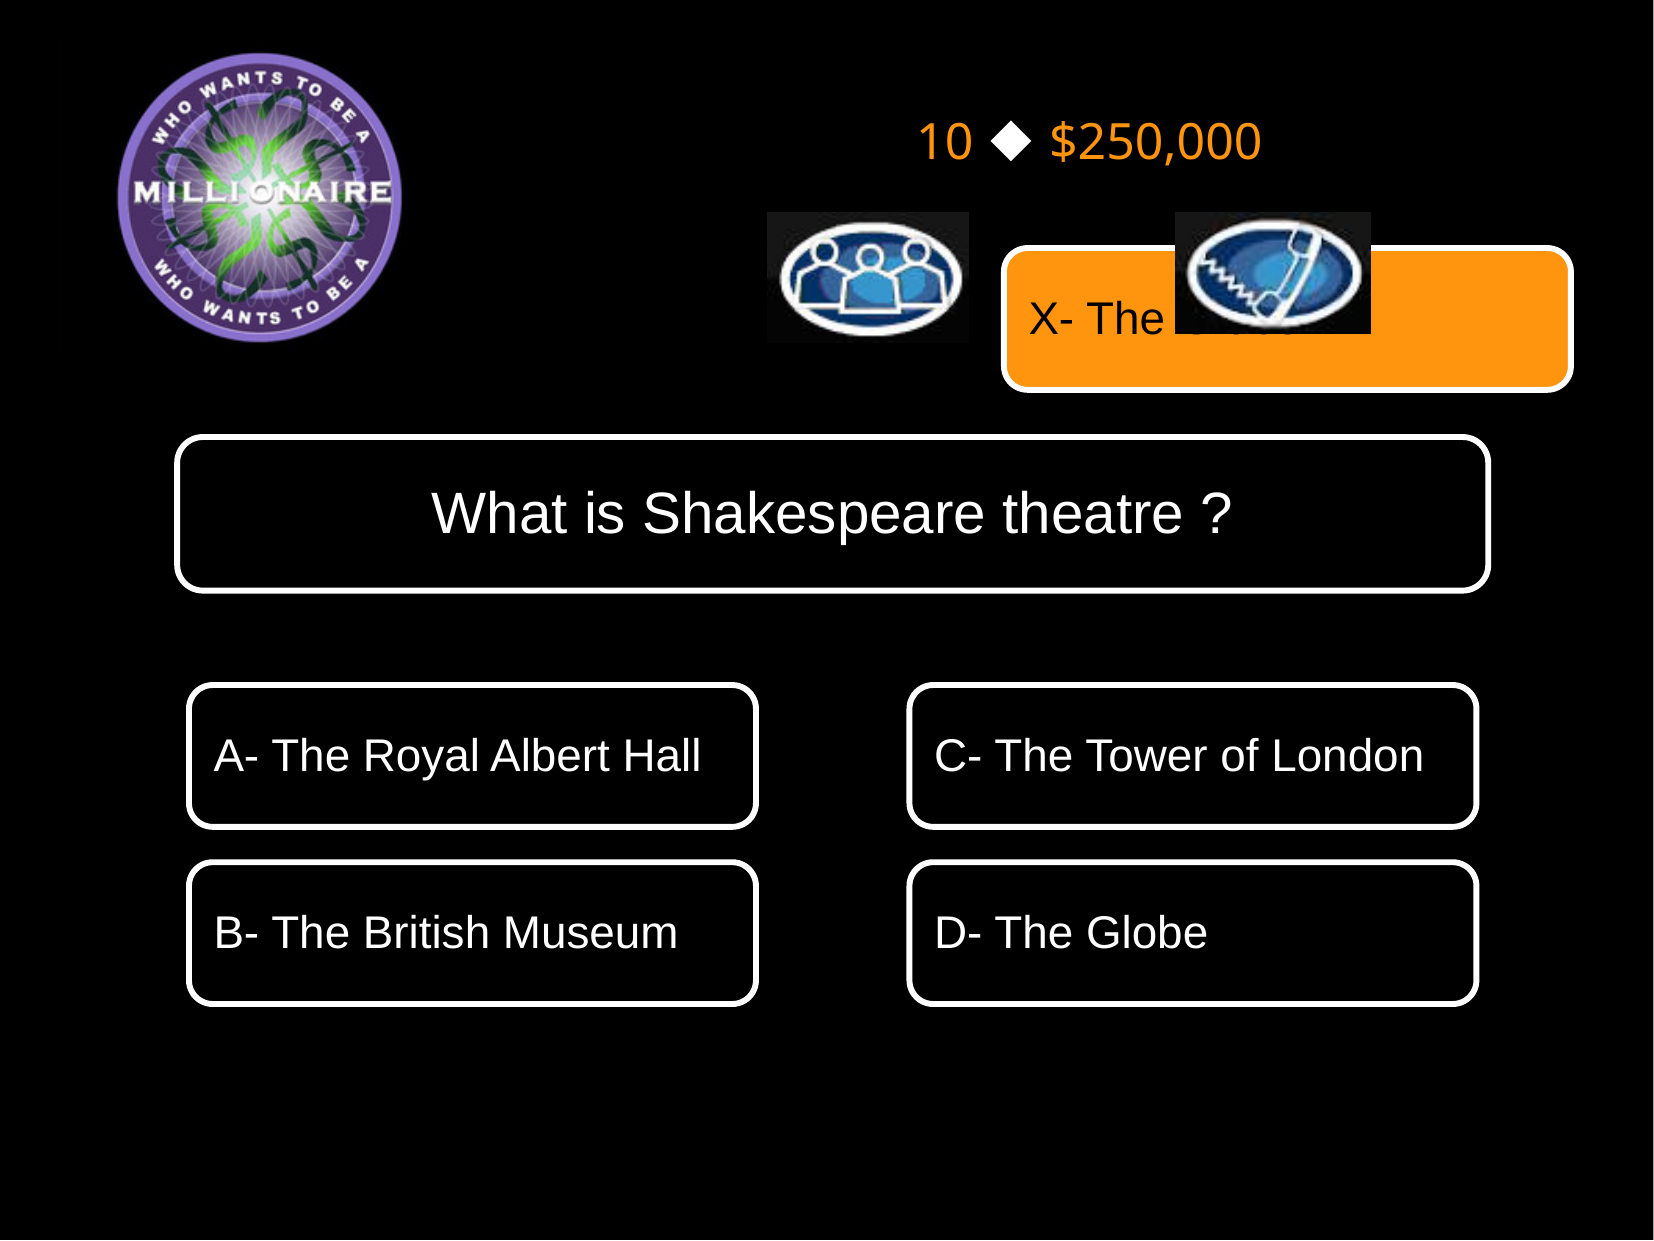

10  $250,000
X- The Globe
What is Shakespeare theatre ?
A- The Royal Albert Hall
C- The Tower of London
B- The British Museum
D- The Globe